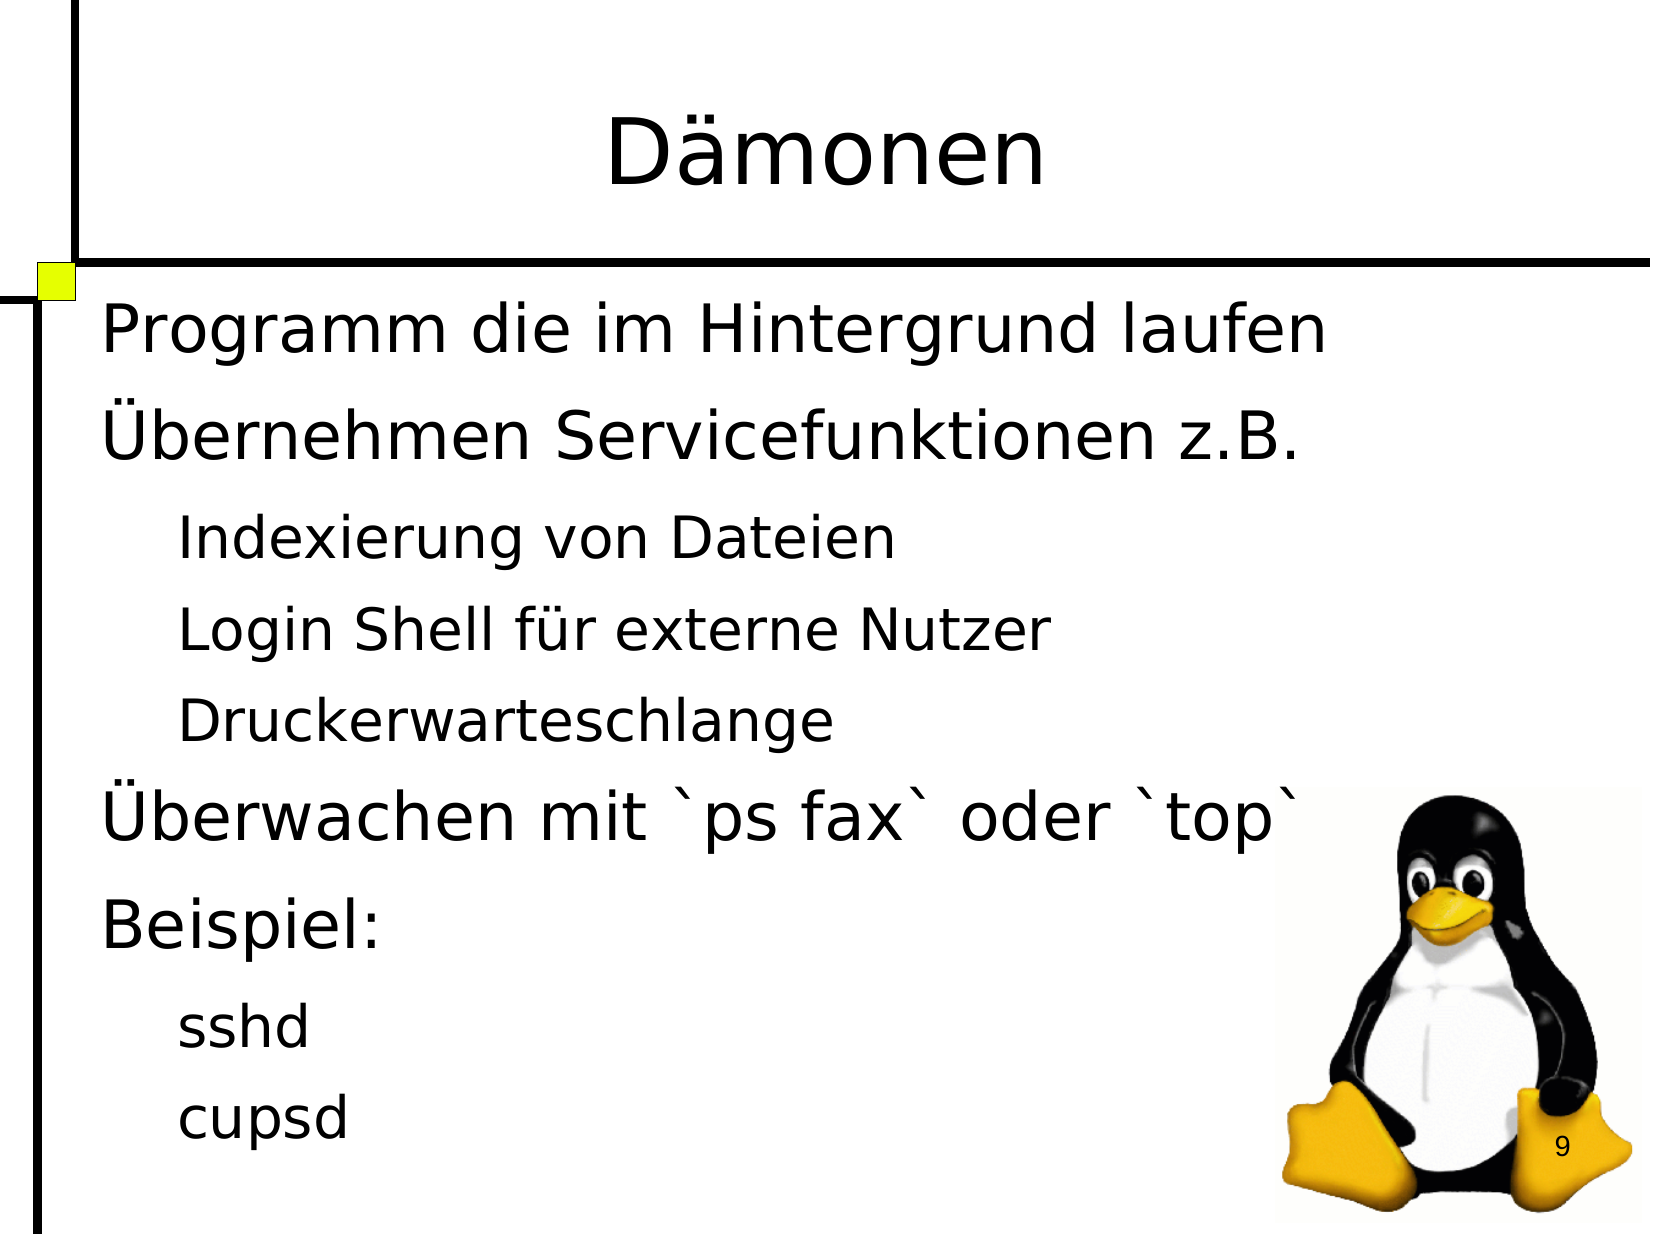

# Dämonen
Programm die im Hintergrund laufen
Übernehmen Servicefunktionen z.B.
Indexierung von Dateien
Login Shell für externe Nutzer
Druckerwarteschlange
Überwachen mit `ps fax` oder `top`
Beispiel:
sshd
cupsd
9